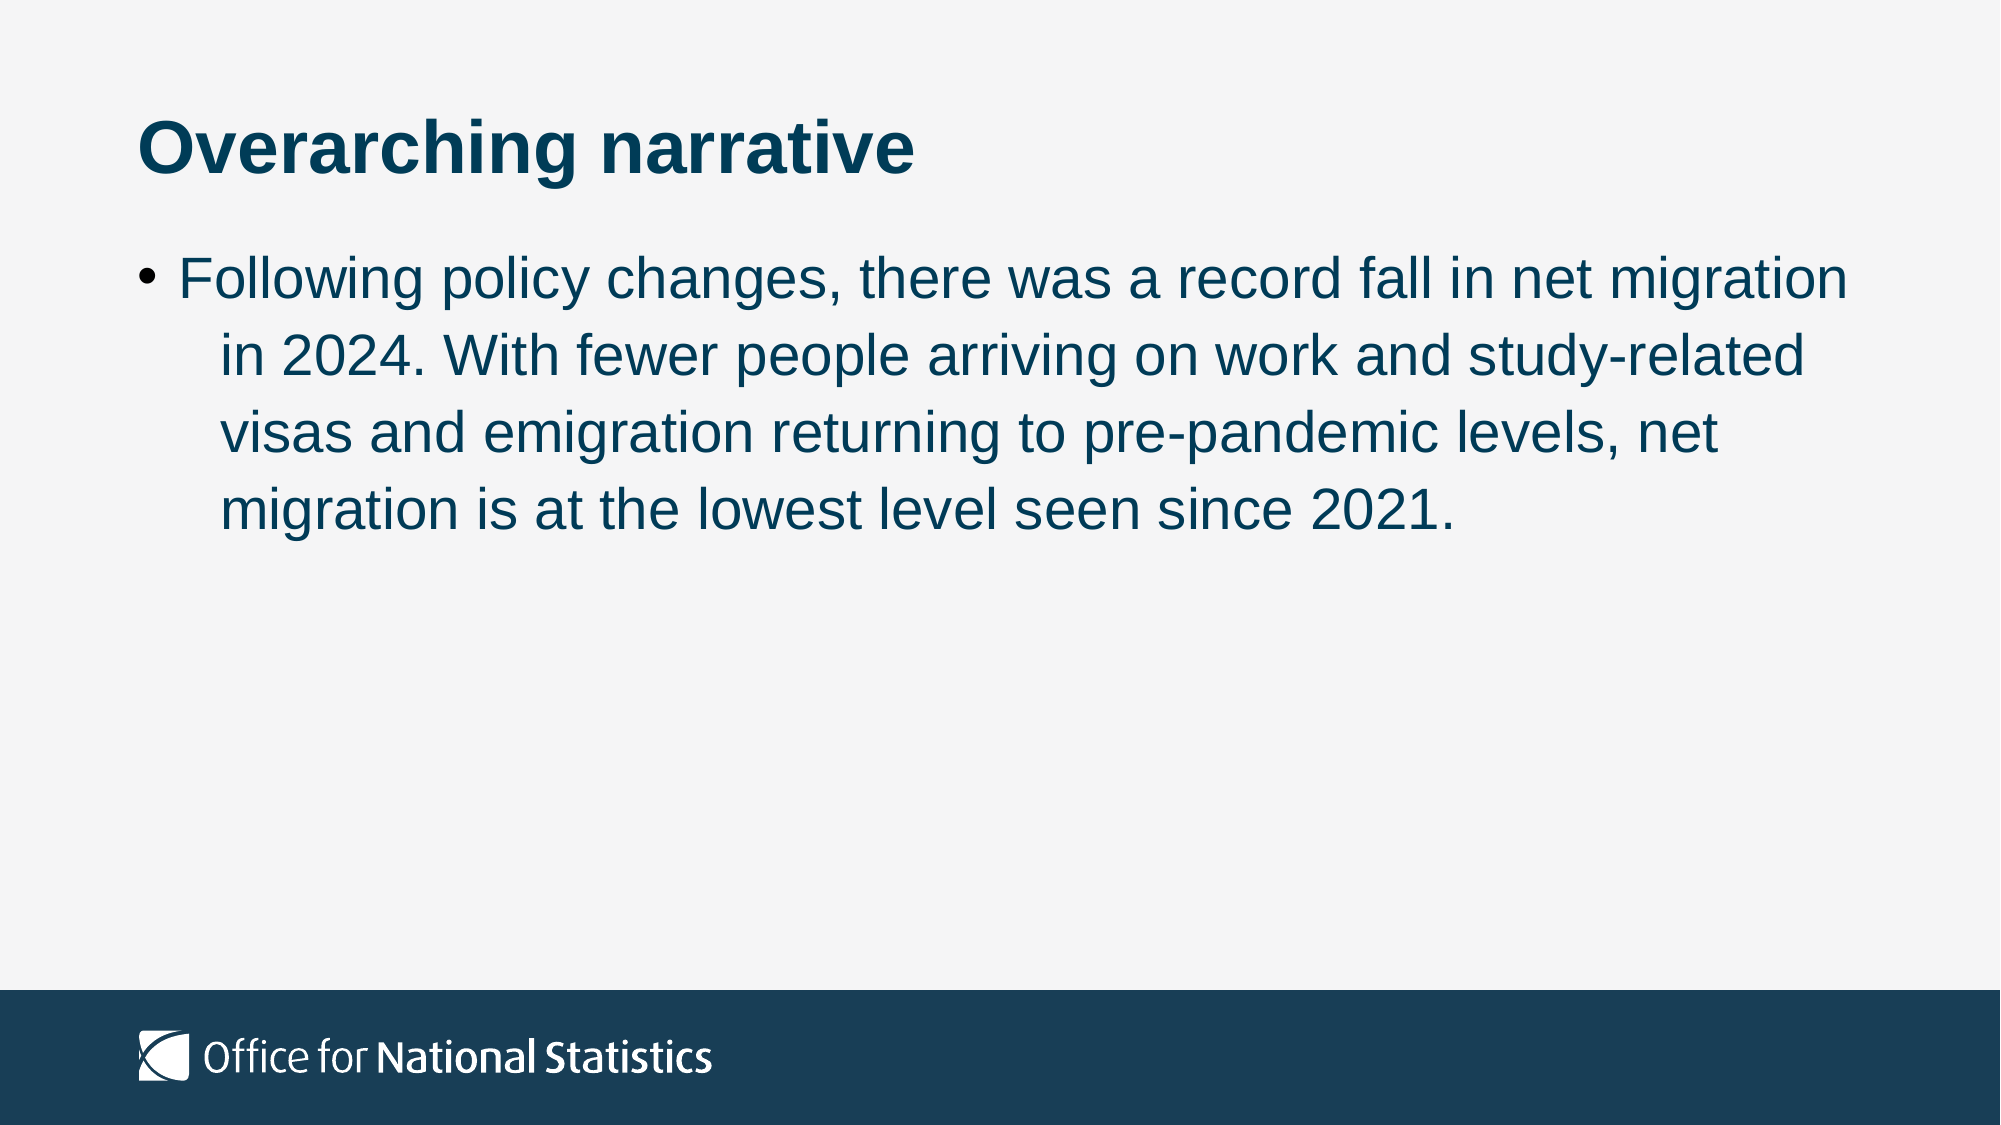

Overarching narrative
# Following policy changes, there was a record fall in net migration in 2024. With fewer people arriving on work and study-related visas and emigration returning to pre-pandemic levels, net migration is at the lowest level seen since 2021.